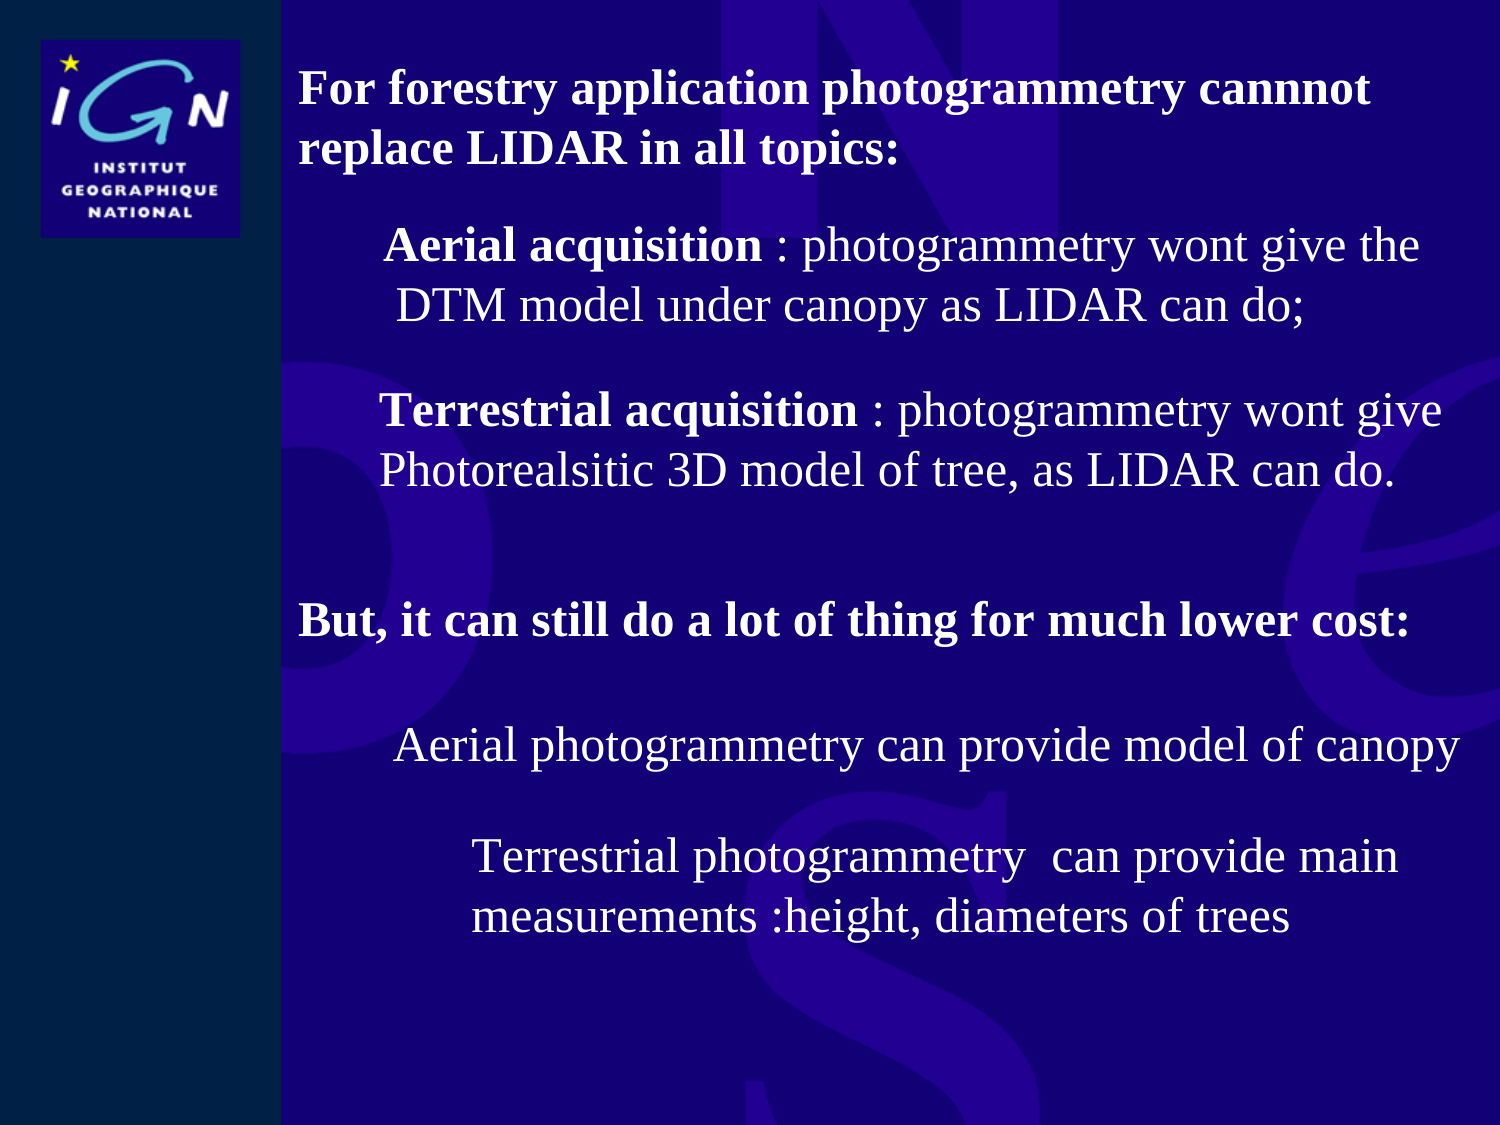

For forestry application photogrammetry cannnot
replace LIDAR in all topics:
Aerial acquisition : photogrammetry wont give the
 DTM model under canopy as LIDAR can do;
Terrestrial acquisition : photogrammetry wont give
Photorealsitic 3D model of tree, as LIDAR can do.
But, it can still do a lot of thing for much lower cost:
Aerial photogrammetry can provide model of canopy
Terrestrial photogrammetry can provide main
measurements :height, diameters of trees